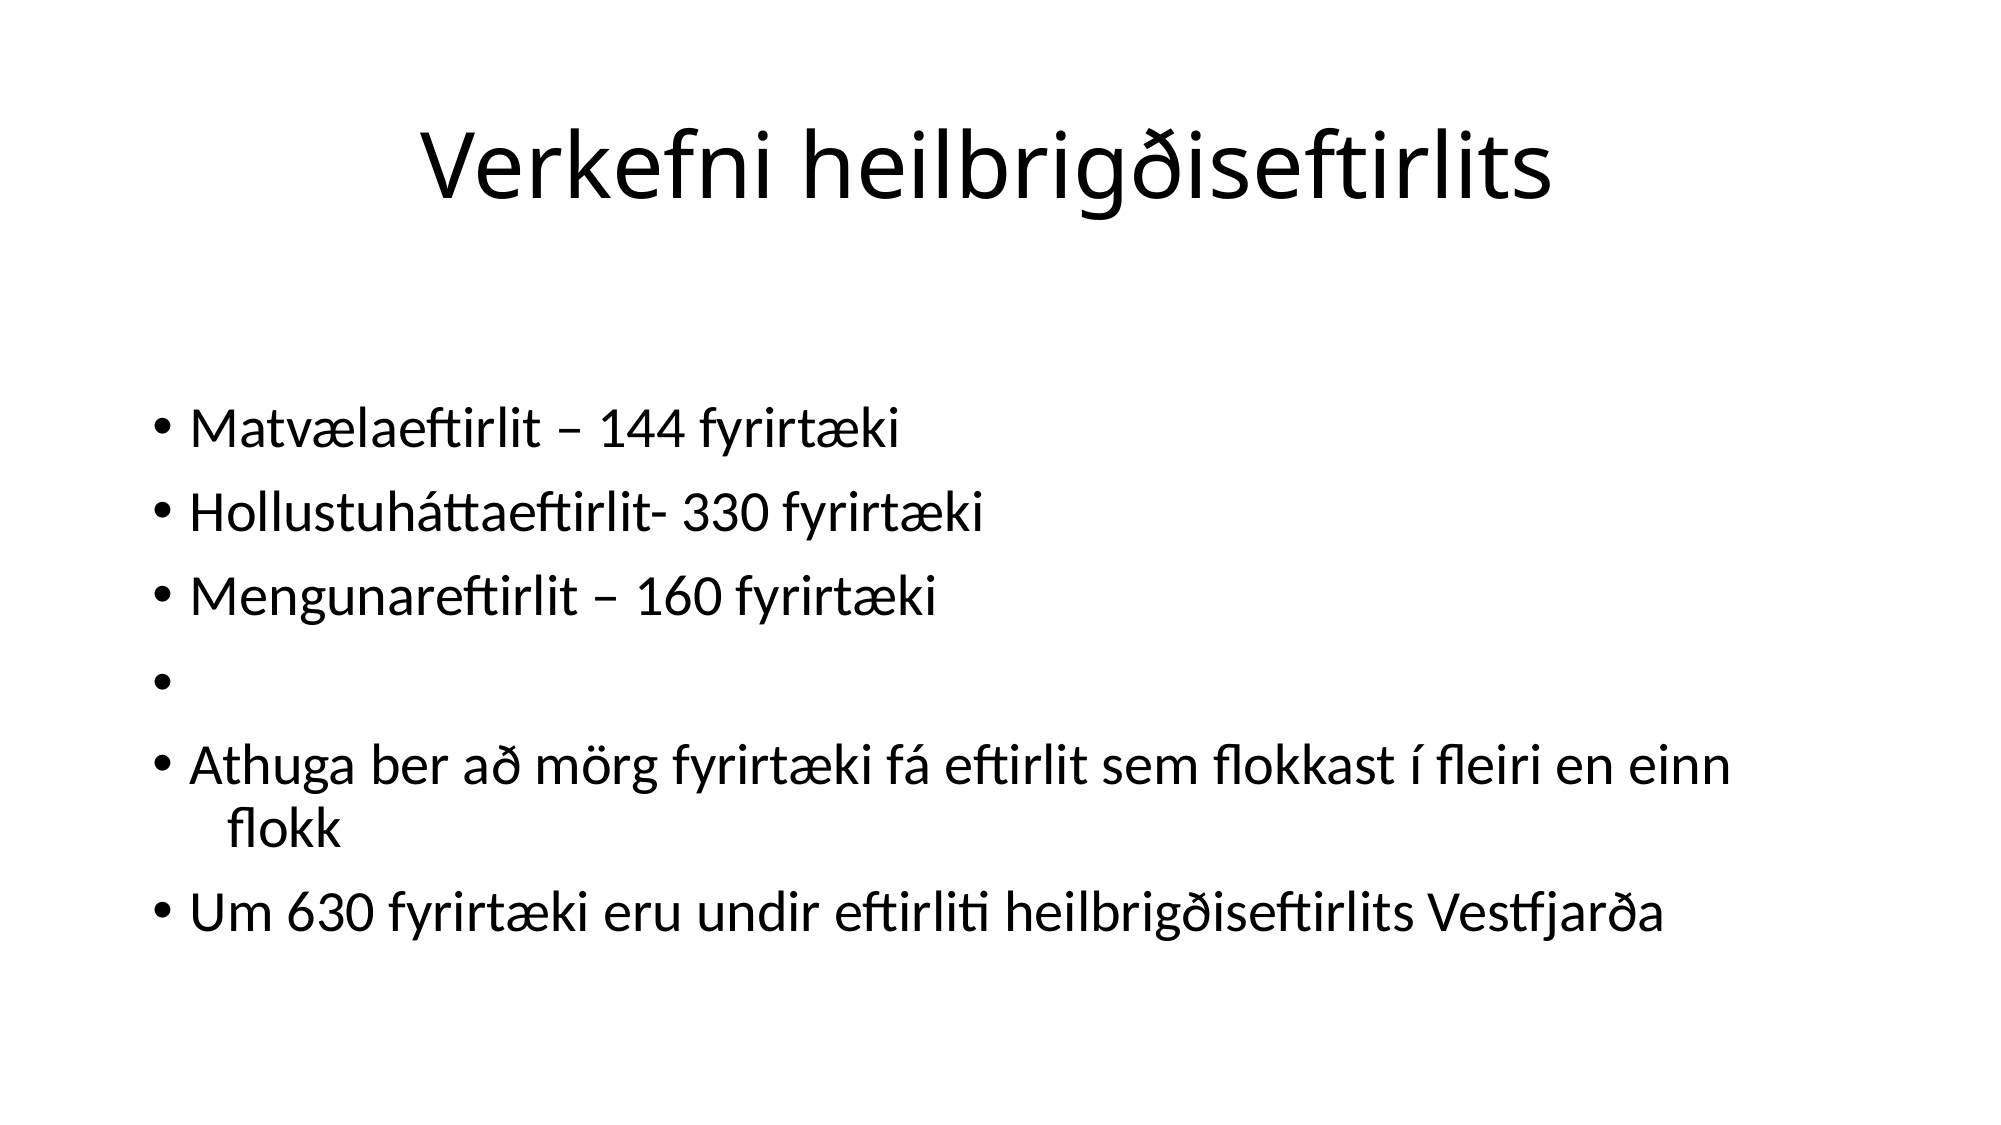

# Verkefni heilbrigðiseftirlits
Matvælaeftirlit – 144 fyrirtæki
Hollustuháttaeftirlit- 330 fyrirtæki
Mengunareftirlit – 160 fyrirtæki
Athuga ber að mörg fyrirtæki fá eftirlit sem flokkast í fleiri en einn flokk
Um 630 fyrirtæki eru undir eftirliti heilbrigðiseftirlits Vestfjarða